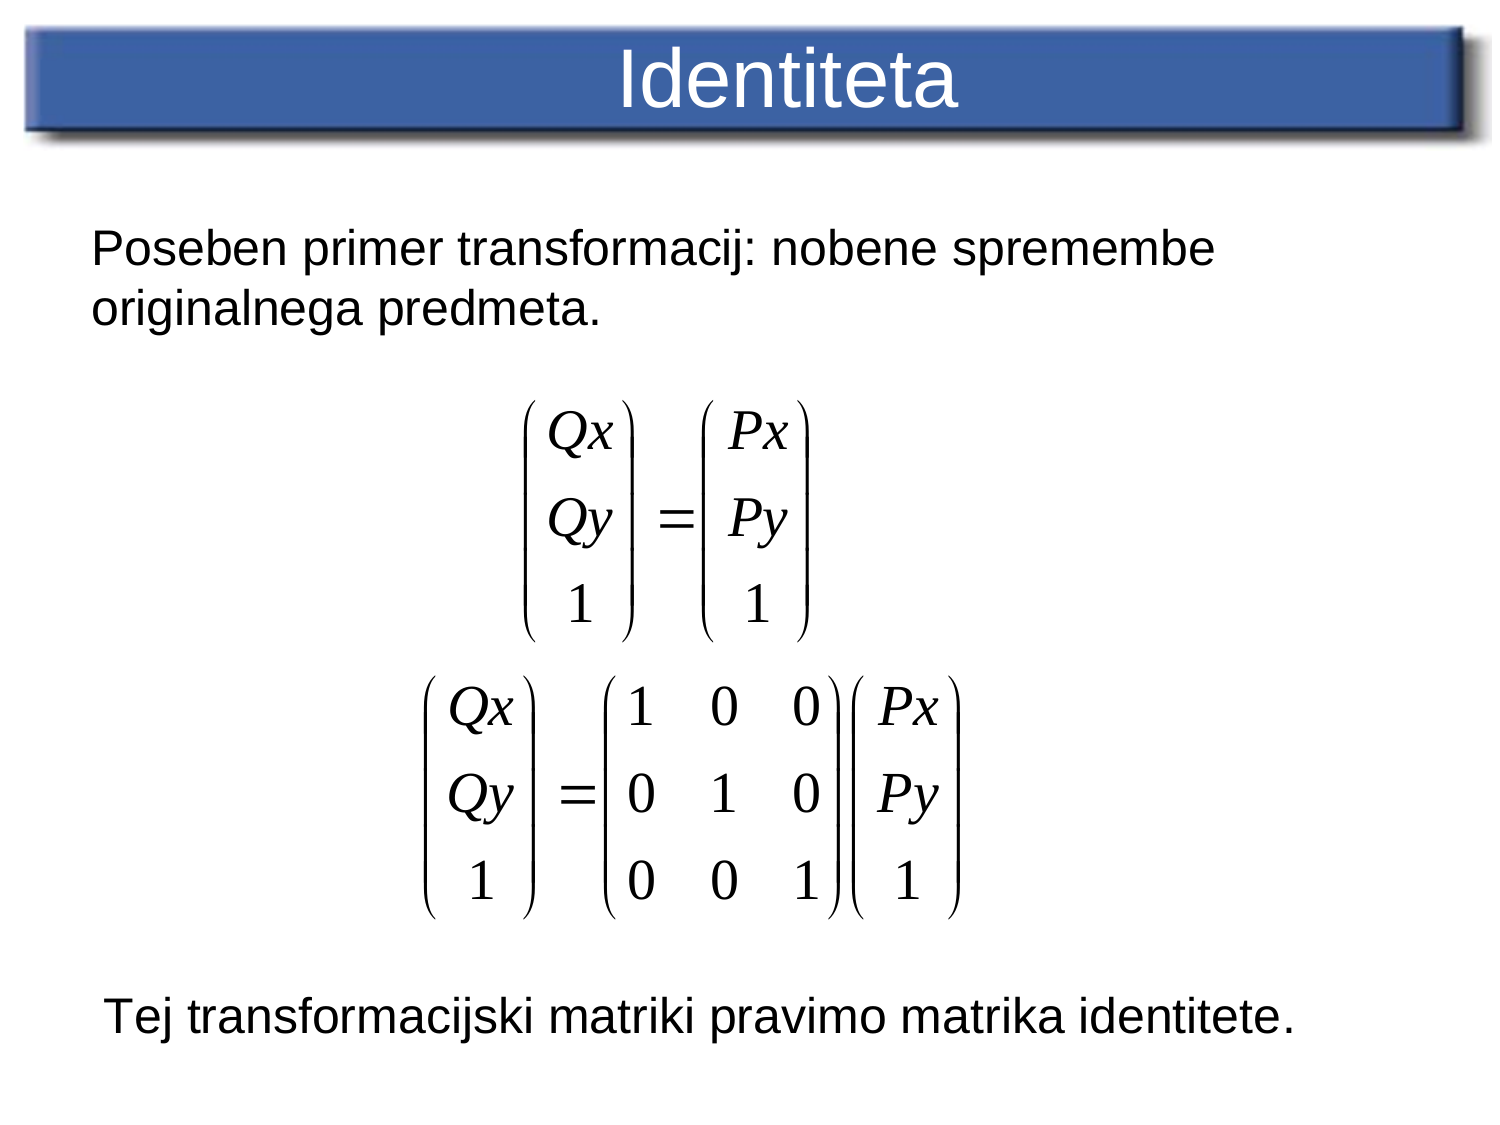

# Identiteta
Poseben primer transformacij: nobene spremembe originalnega predmeta.
Tej transformacijski matriki pravimo matrika identitete.